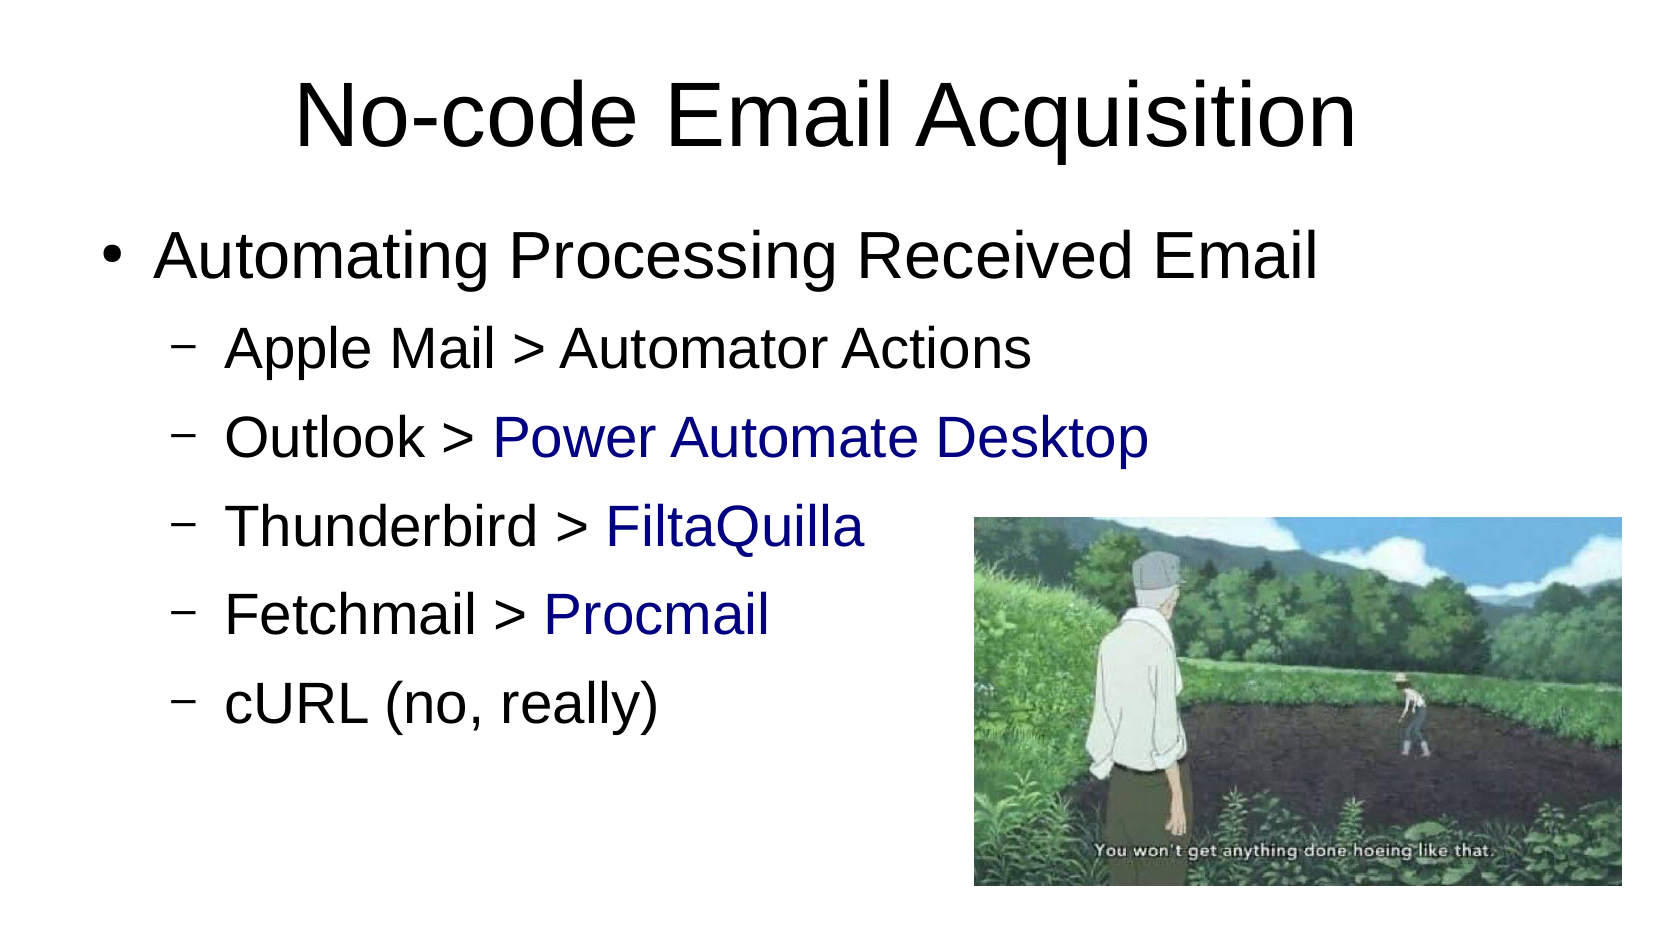

# No-code Email Acquisition
Automating Processing Received Email
Apple Mail > Automator Actions
Outlook > Power Automate Desktop
Thunderbird > FiltaQuilla
Fetchmail > Procmail
cURL (no, really)